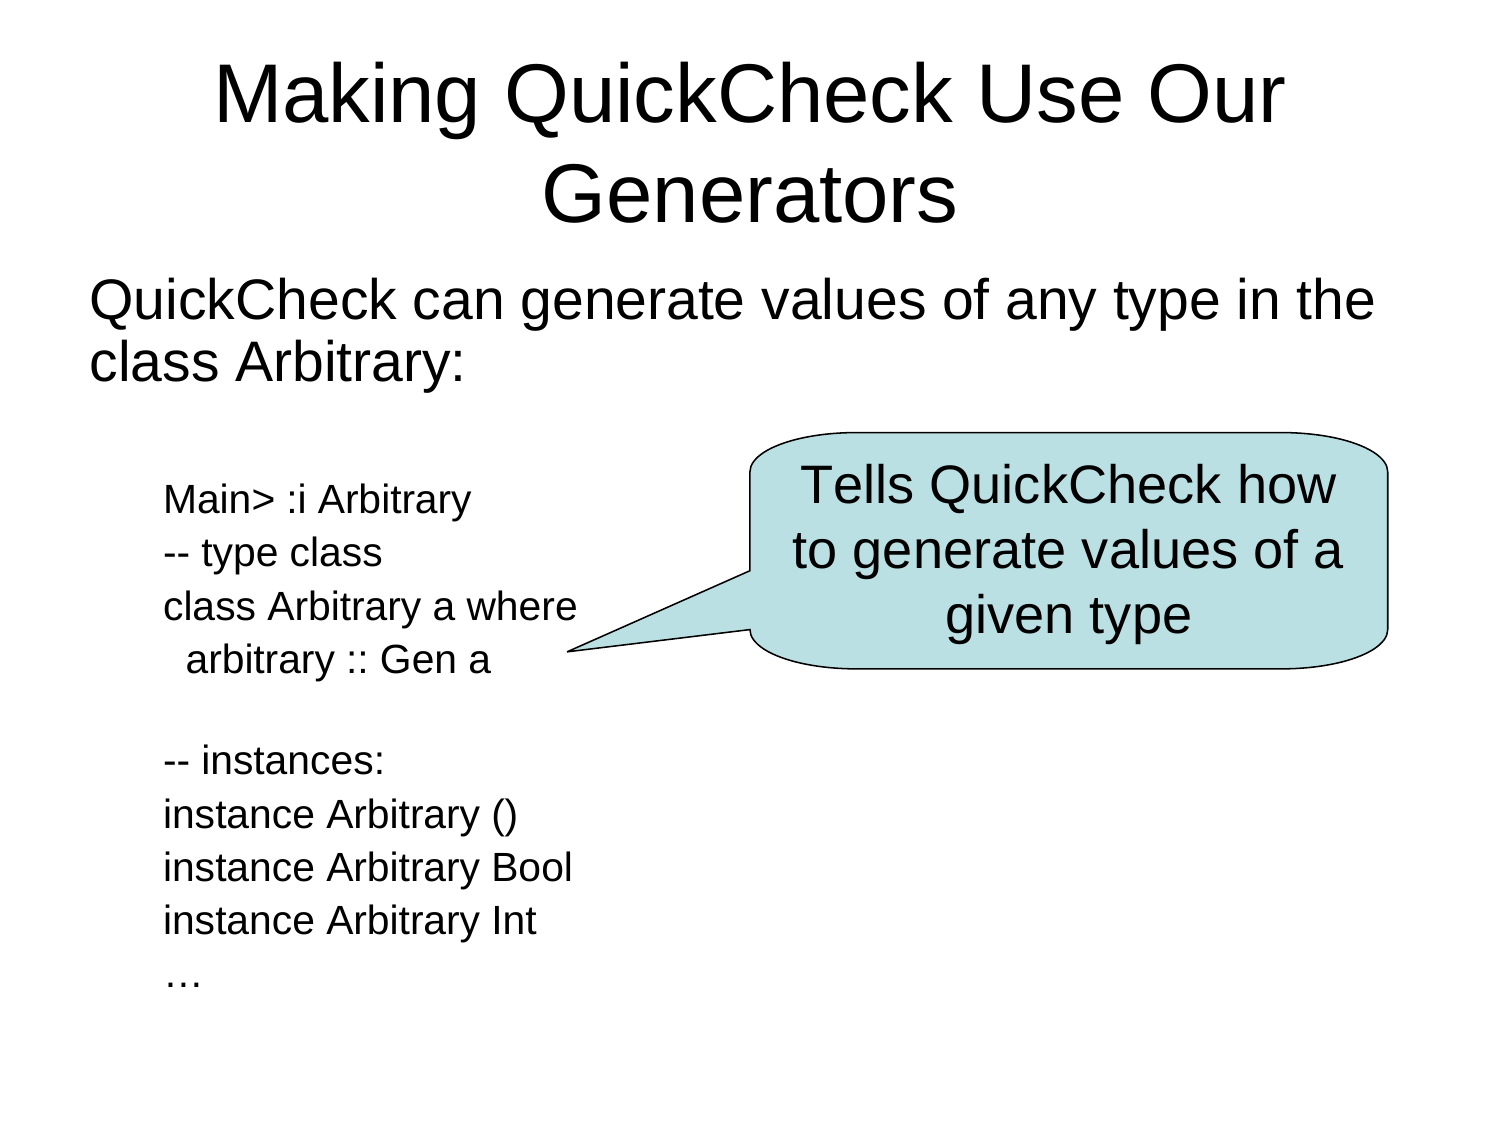

# Making QuickCheck Use Our Generators
QuickCheck can generate values of any type in the class Arbitrary:
Main> :i Arbitrary
-- type class
class Arbitrary a where
 arbitrary :: Gen a
-- instances:
instance Arbitrary ()
instance Arbitrary Bool
instance Arbitrary Int
…
Tells QuickCheck how to generate values of a given type